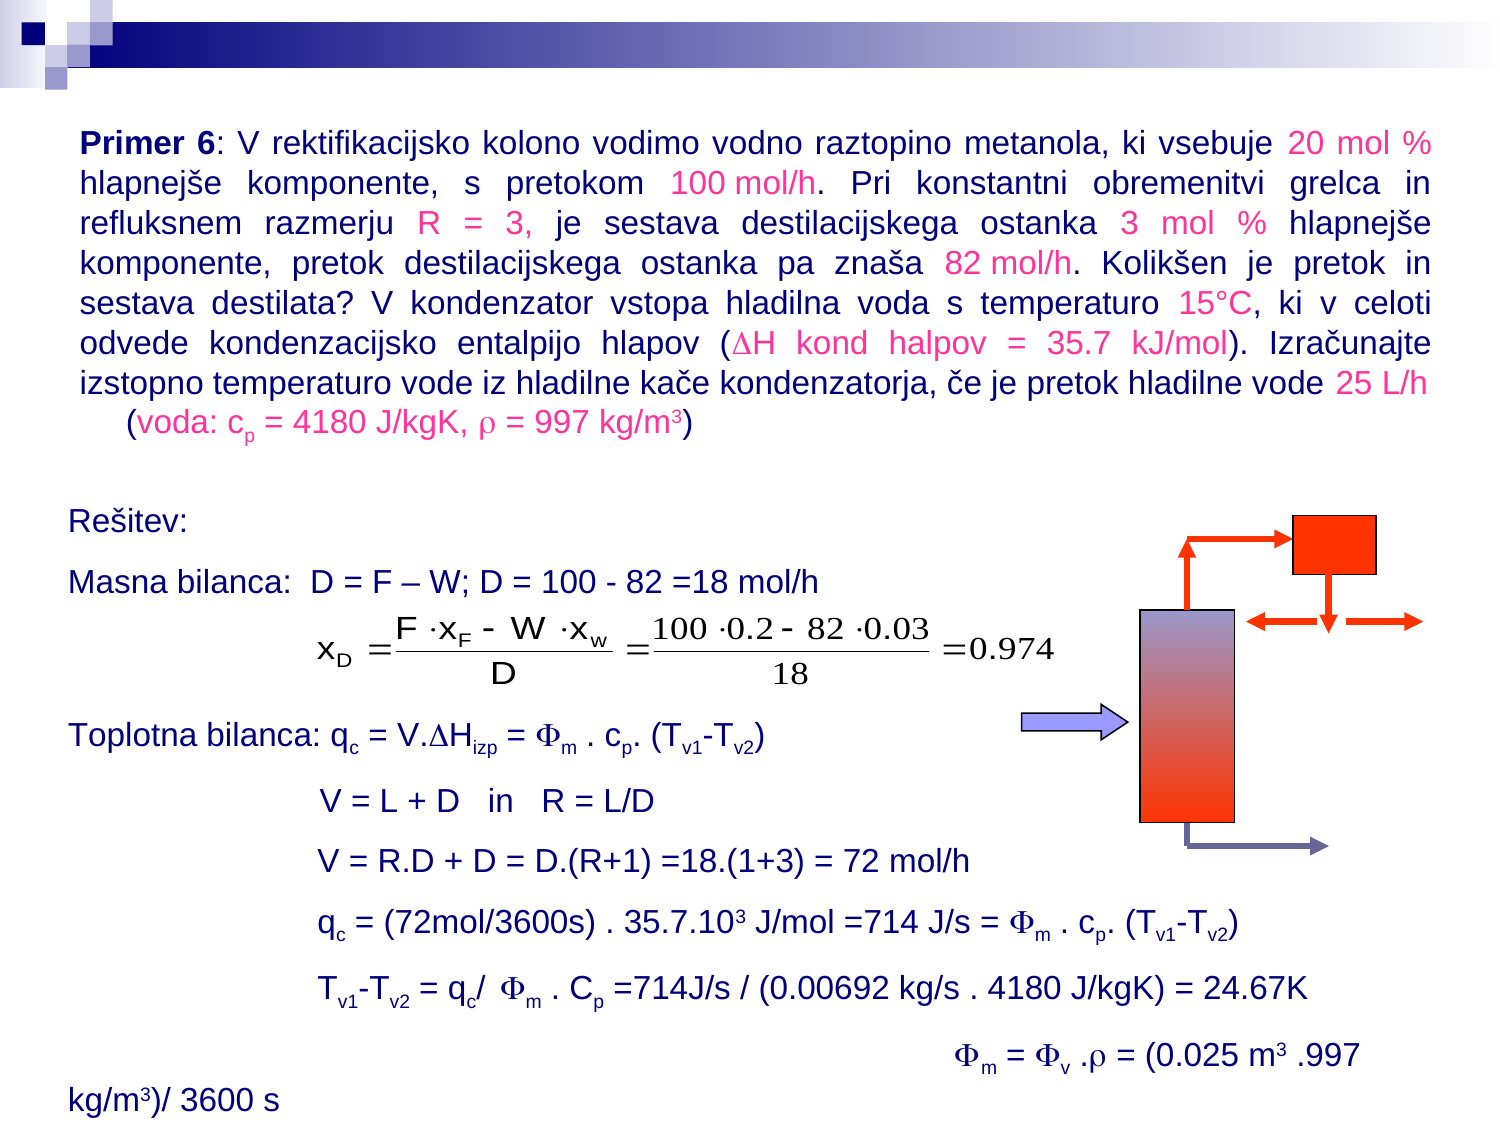

Primer 6: V rektifikacijsko kolono vodimo vodno raztopino metanola, ki vsebuje 20 mol % hlapnejše komponente, s pretokom 100 mol/h. Pri konstantni obremenitvi grelca in refluksnem razmerju R = 3, je sestava destilacijskega ostanka 3 mol % hlapnejše komponente, pretok destilacijskega ostanka pa znaša 82 mol/h. Kolikšen je pretok in sestava destilata? V kondenzator vstopa hladilna voda s temperaturo 15°C, ki v celoti odvede kondenzacijsko entalpijo hlapov (H kond halpov = 35.7 kJ/mol). Izračunajte izstopno temperaturo vode iz hladilne kače kondenzatorja, če je pretok hladilne vode 25 L/h
 (voda: cp = 4180 J/kgK,  = 997 kg/m3)
Rešitev:
Masna bilanca: D = F – W; D = 100 - 82 =18 mol/h
Toplotna bilanca: qc = V.Hizp = m . cp. (Tv1-Tv2)
	 V = L + D in R = L/D
 V = R.D + D = D.(R+1) =18.(1+3) = 72 mol/h
 qc = (72mol/3600s) . 35.7.103 J/mol =714 J/s = m . cp. (Tv1-Tv2)
 Tv1-Tv2 = qc/ m . Cp =714J/s / (0.00692 kg/s . 4180 J/kgK) = 24.67K
m = v . = (0.025 m3 .997 kg/m3)/ 3600 s
 T =15 + 24.7 = 39.7 °C